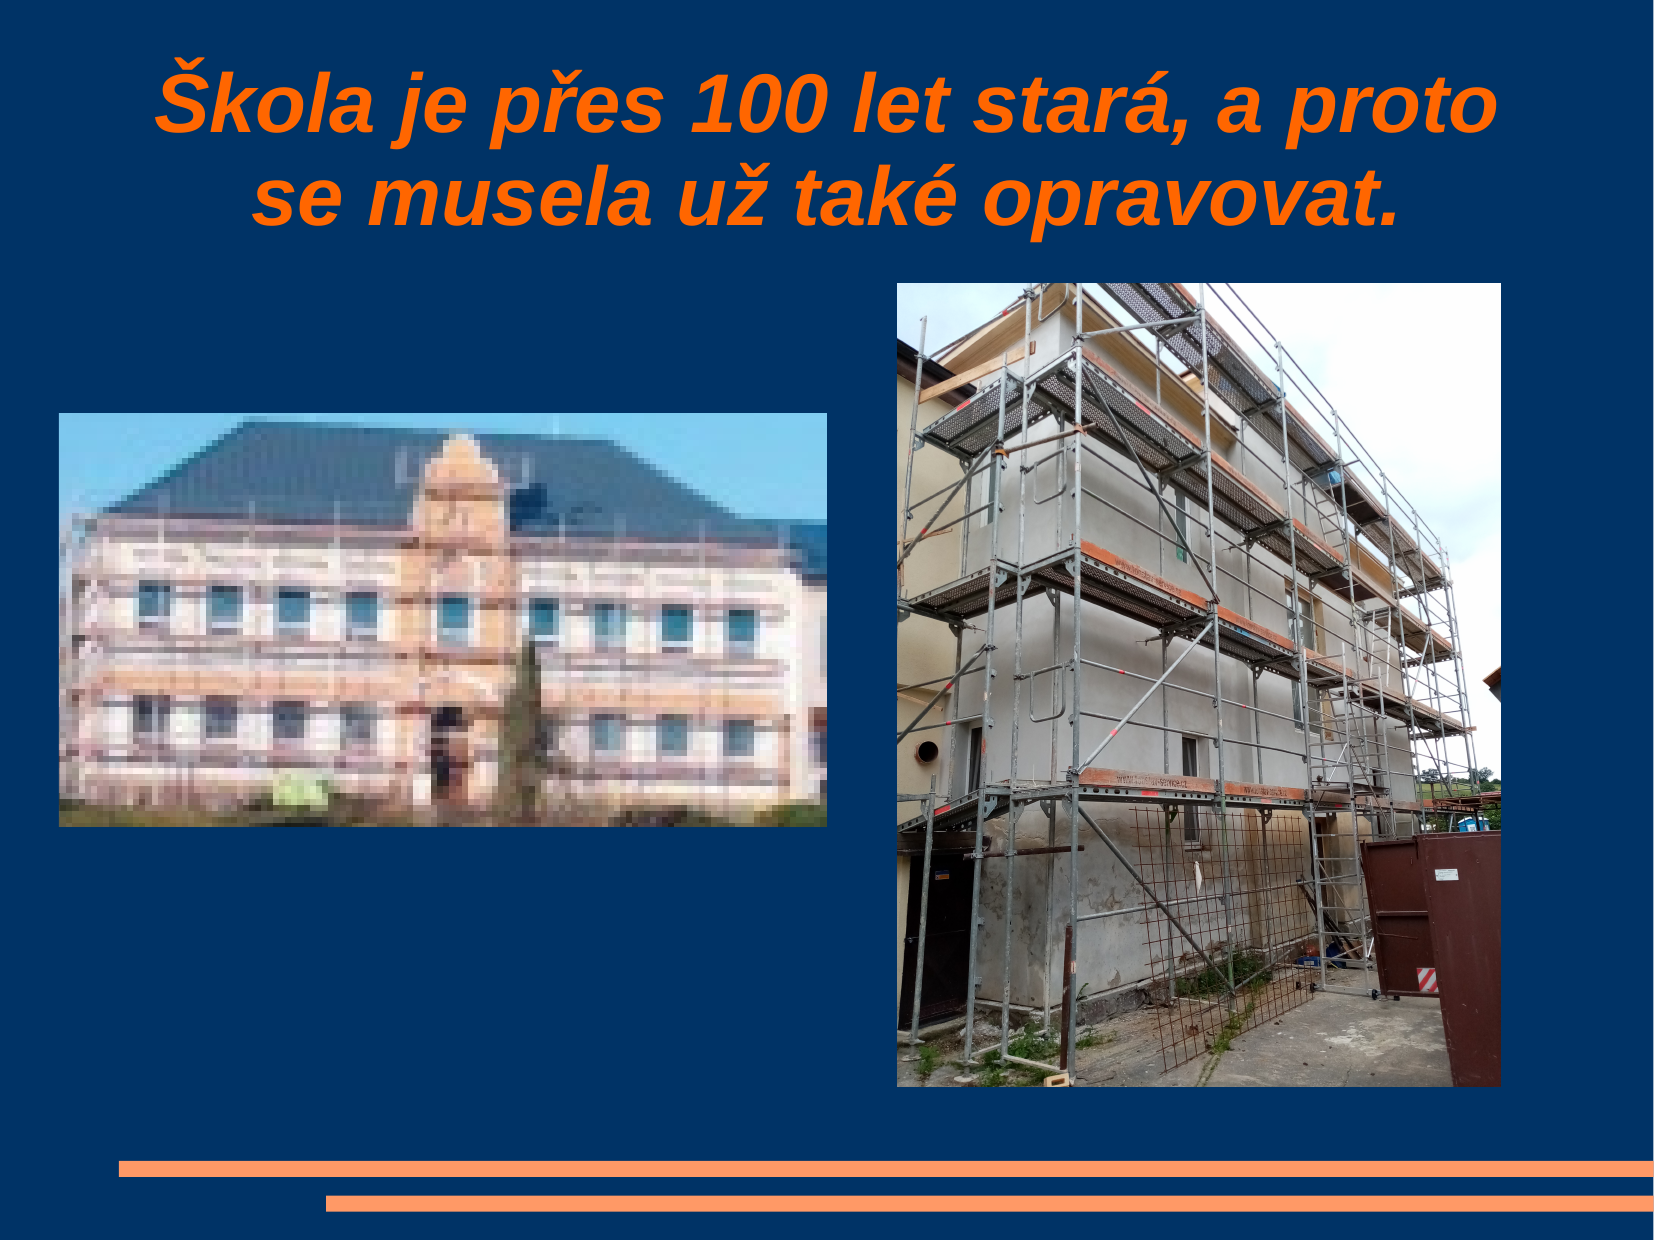

# Škola je přes 100 let stará, a proto se musela už také opravovat.